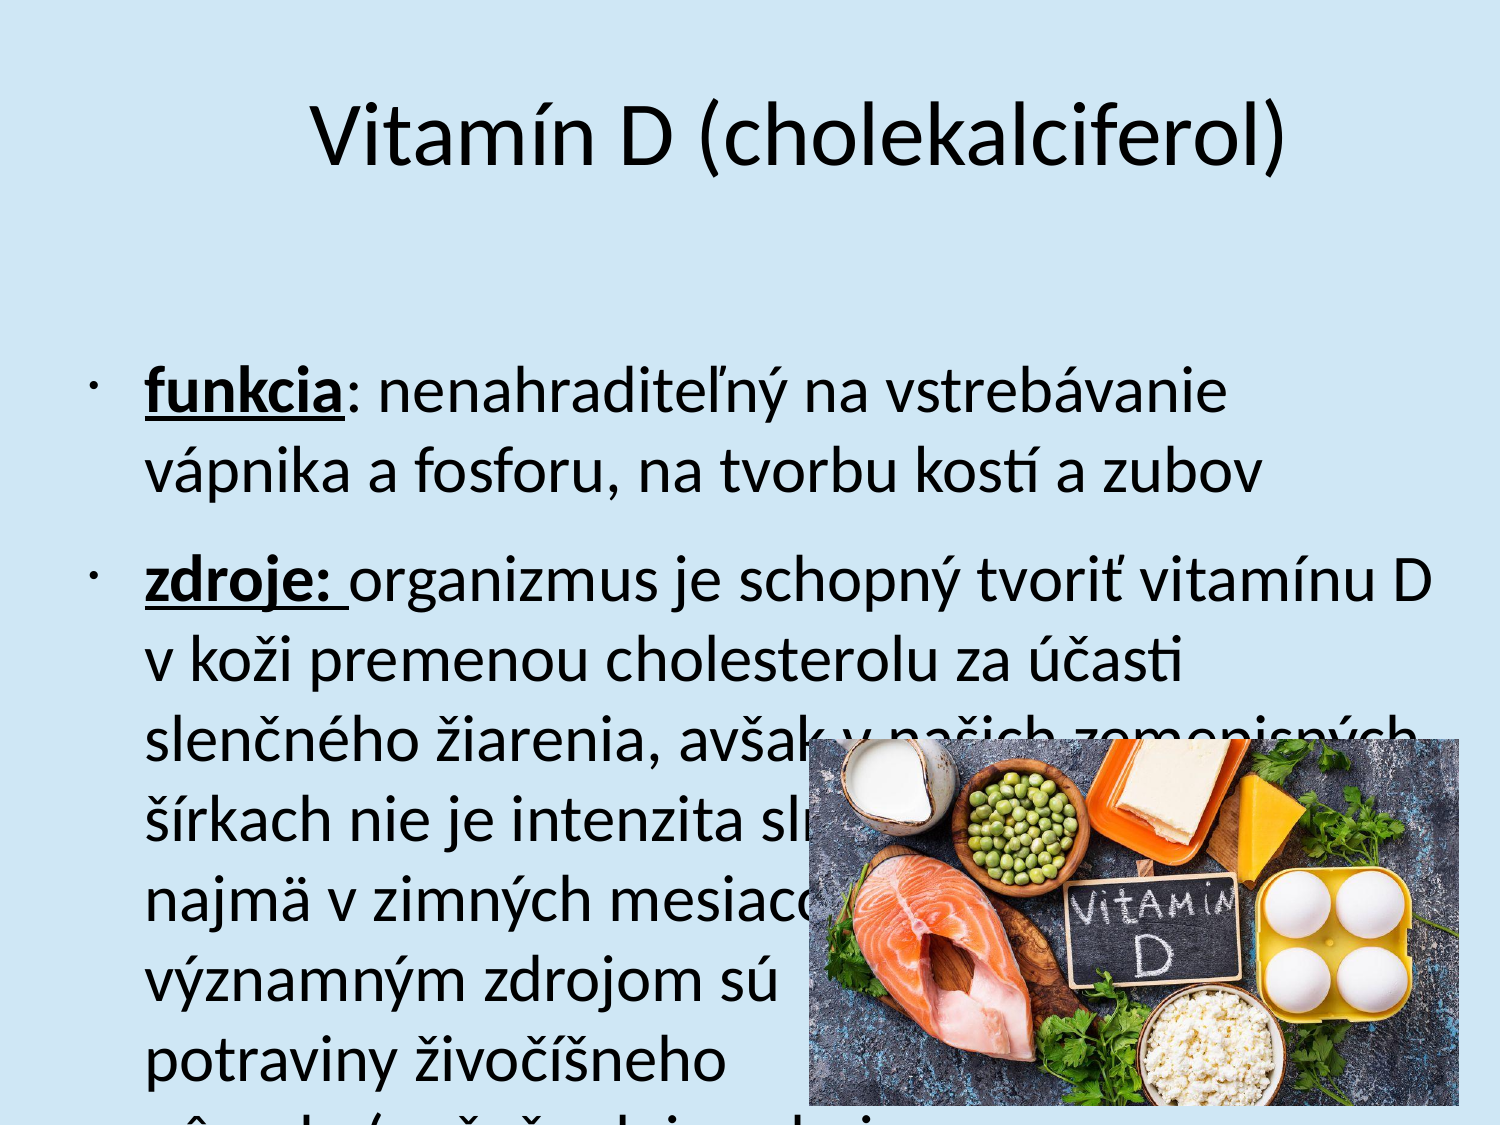

# Vitamín D (cholekalciferol)
funkcia: nenahraditeľný na vstrebávanie vápnika a fosforu, na tvorbu kostí a zubov
zdroje: organizmus je schopný tvoriť vitamínu D v koži premenou cholesterolu za účasti slenčného žiarenia, avšak v našich zemepisných šírkach nie je intenzita slnečného žiarenia, najmä v zimných mesiacoch, dostatočná. Preto
významným zdrojom sú
potraviny živočíšneho
pôvodu (pečeň, olej z rybej
pečene, vaječný žĺtok) a
obohatené margaríny.